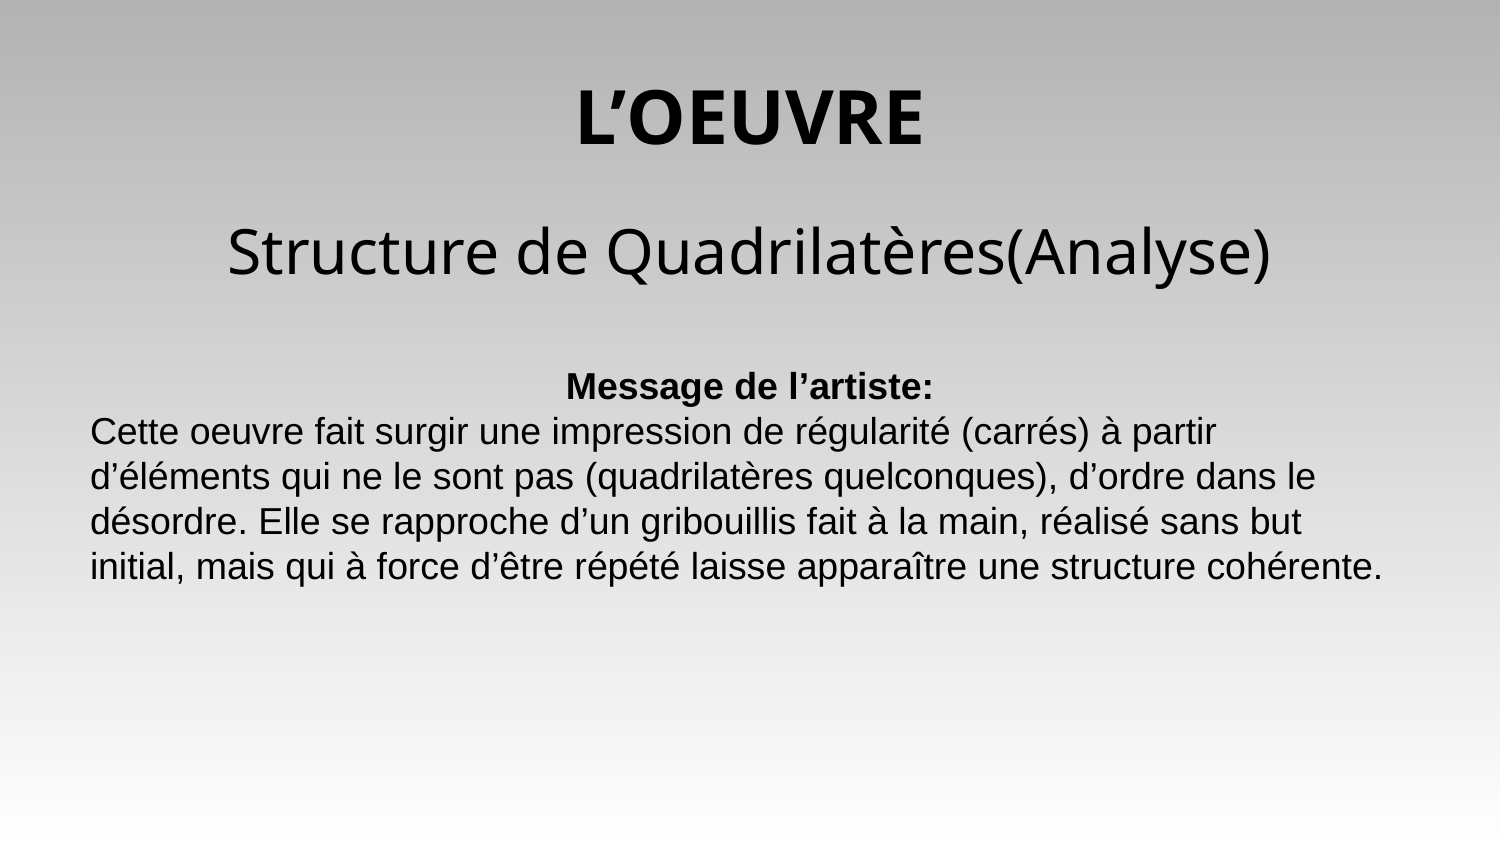

# L’OEUVRE
Structure de Quadrilatères(Analyse)
Message de l’artiste:
Cette oeuvre fait surgir une impression de régularité (carrés) à partir
d’éléments qui ne le sont pas (quadrilatères quelconques), d’ordre dans le
désordre. Elle se rapproche d’un gribouillis fait à la main, réalisé sans but
initial, mais qui à force d’être répété laisse apparaître une structure cohérente.